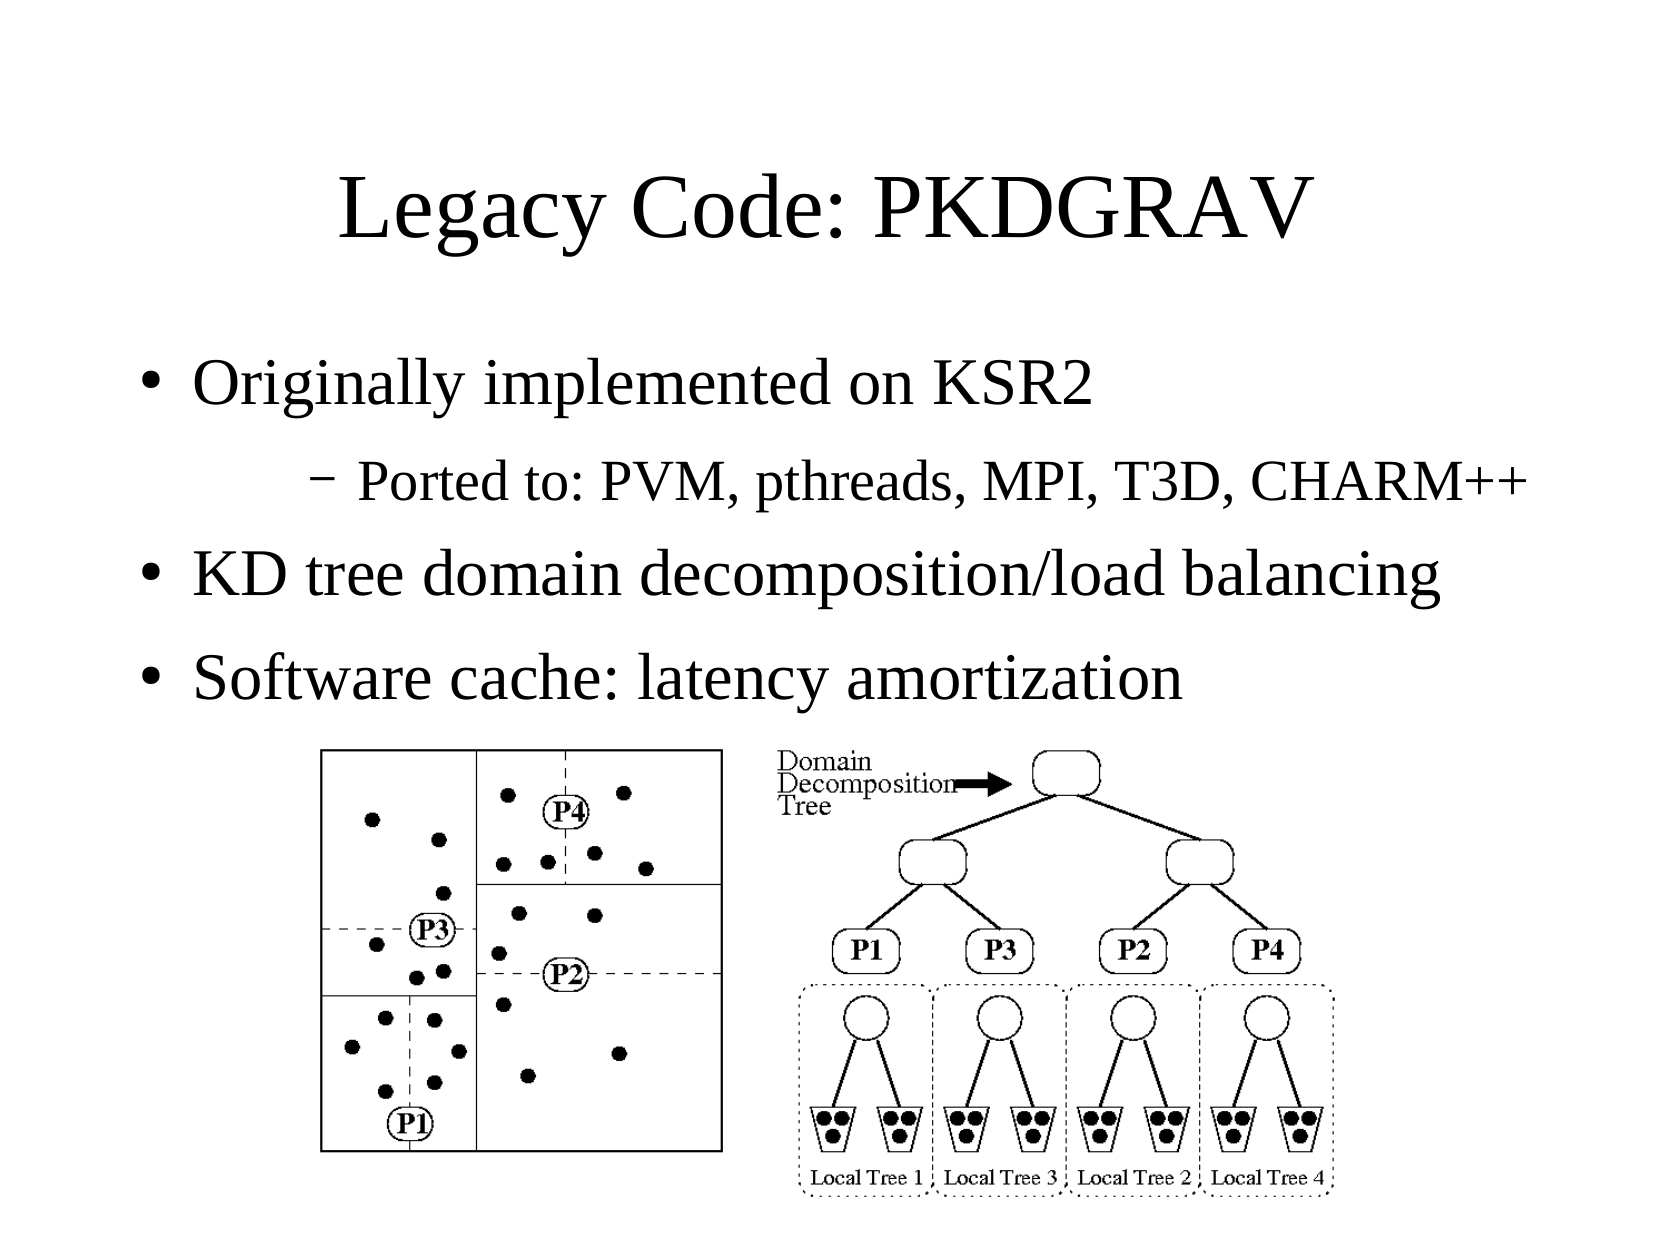

# Legacy Code: PKDGRAV
Originally implemented on KSR2
Ported to: PVM, pthreads, MPI, T3D, CHARM++
KD tree domain decomposition/load balancing
Software cache: latency amortization